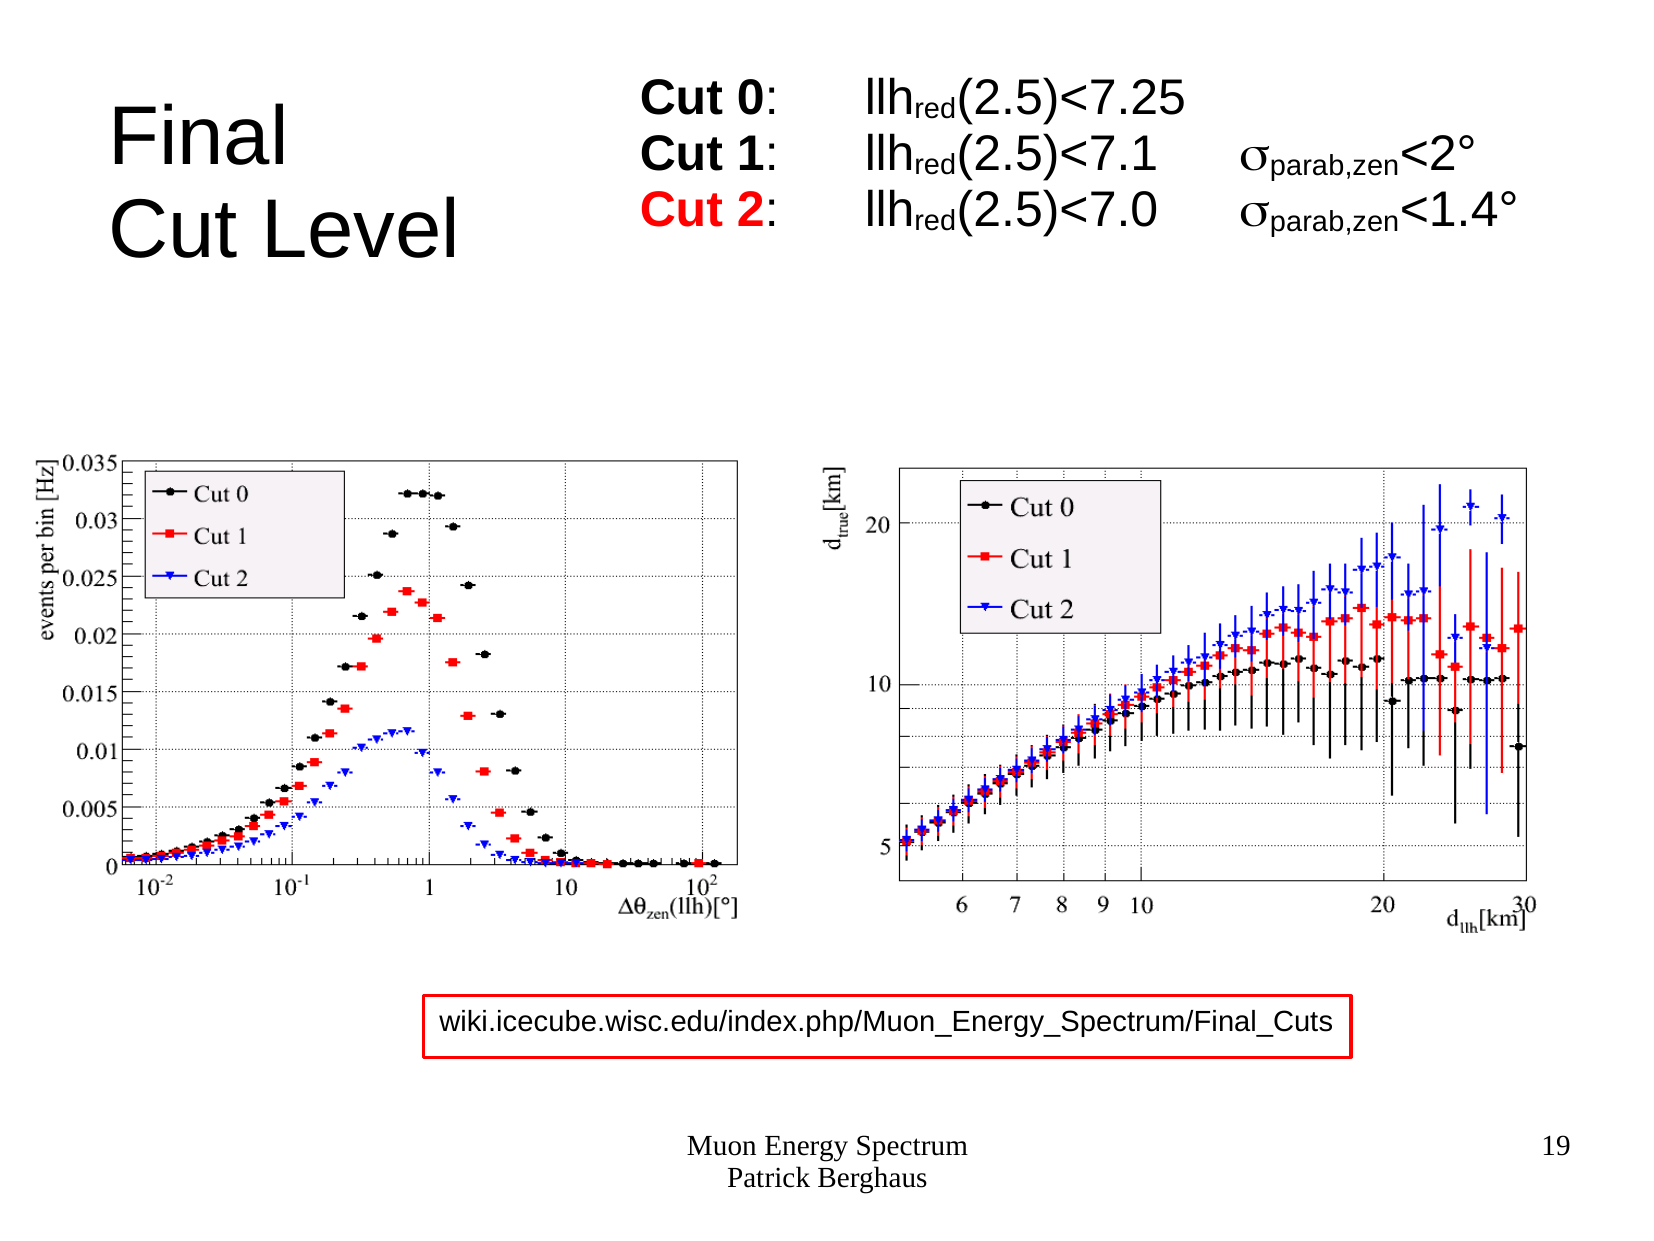

Cut 0: 	llhred(2.5)<7.25
Cut 1: 	llhred(2.5)<7.1		sparab,zen<2°
Cut 2: 	llhred(2.5)<7.0		sparab,zen<1.4°
Final
Cut Level
wiki.icecube.wisc.edu/index.php/Muon_Energy_Spectrum/Final_Cuts
19